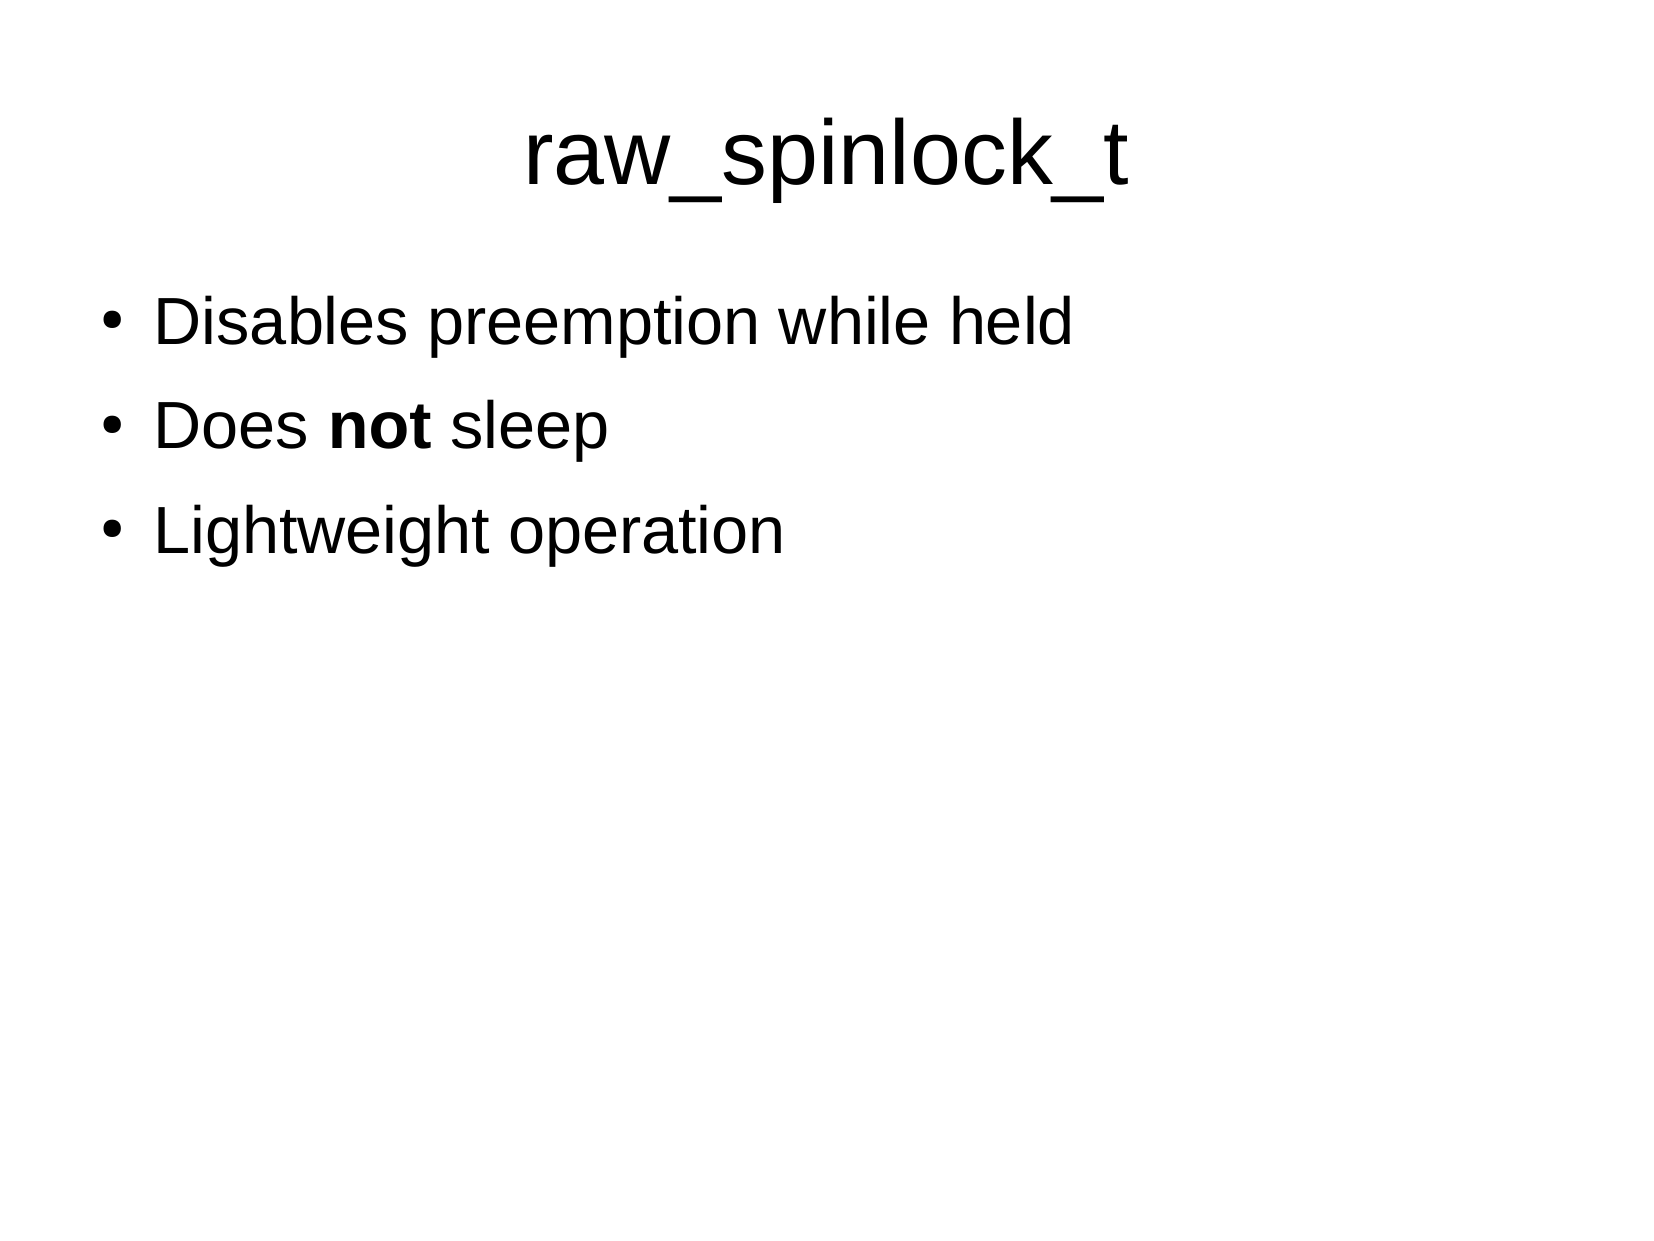

# raw_spinlock_t
Disables preemption while held
Does not sleep
Lightweight operation